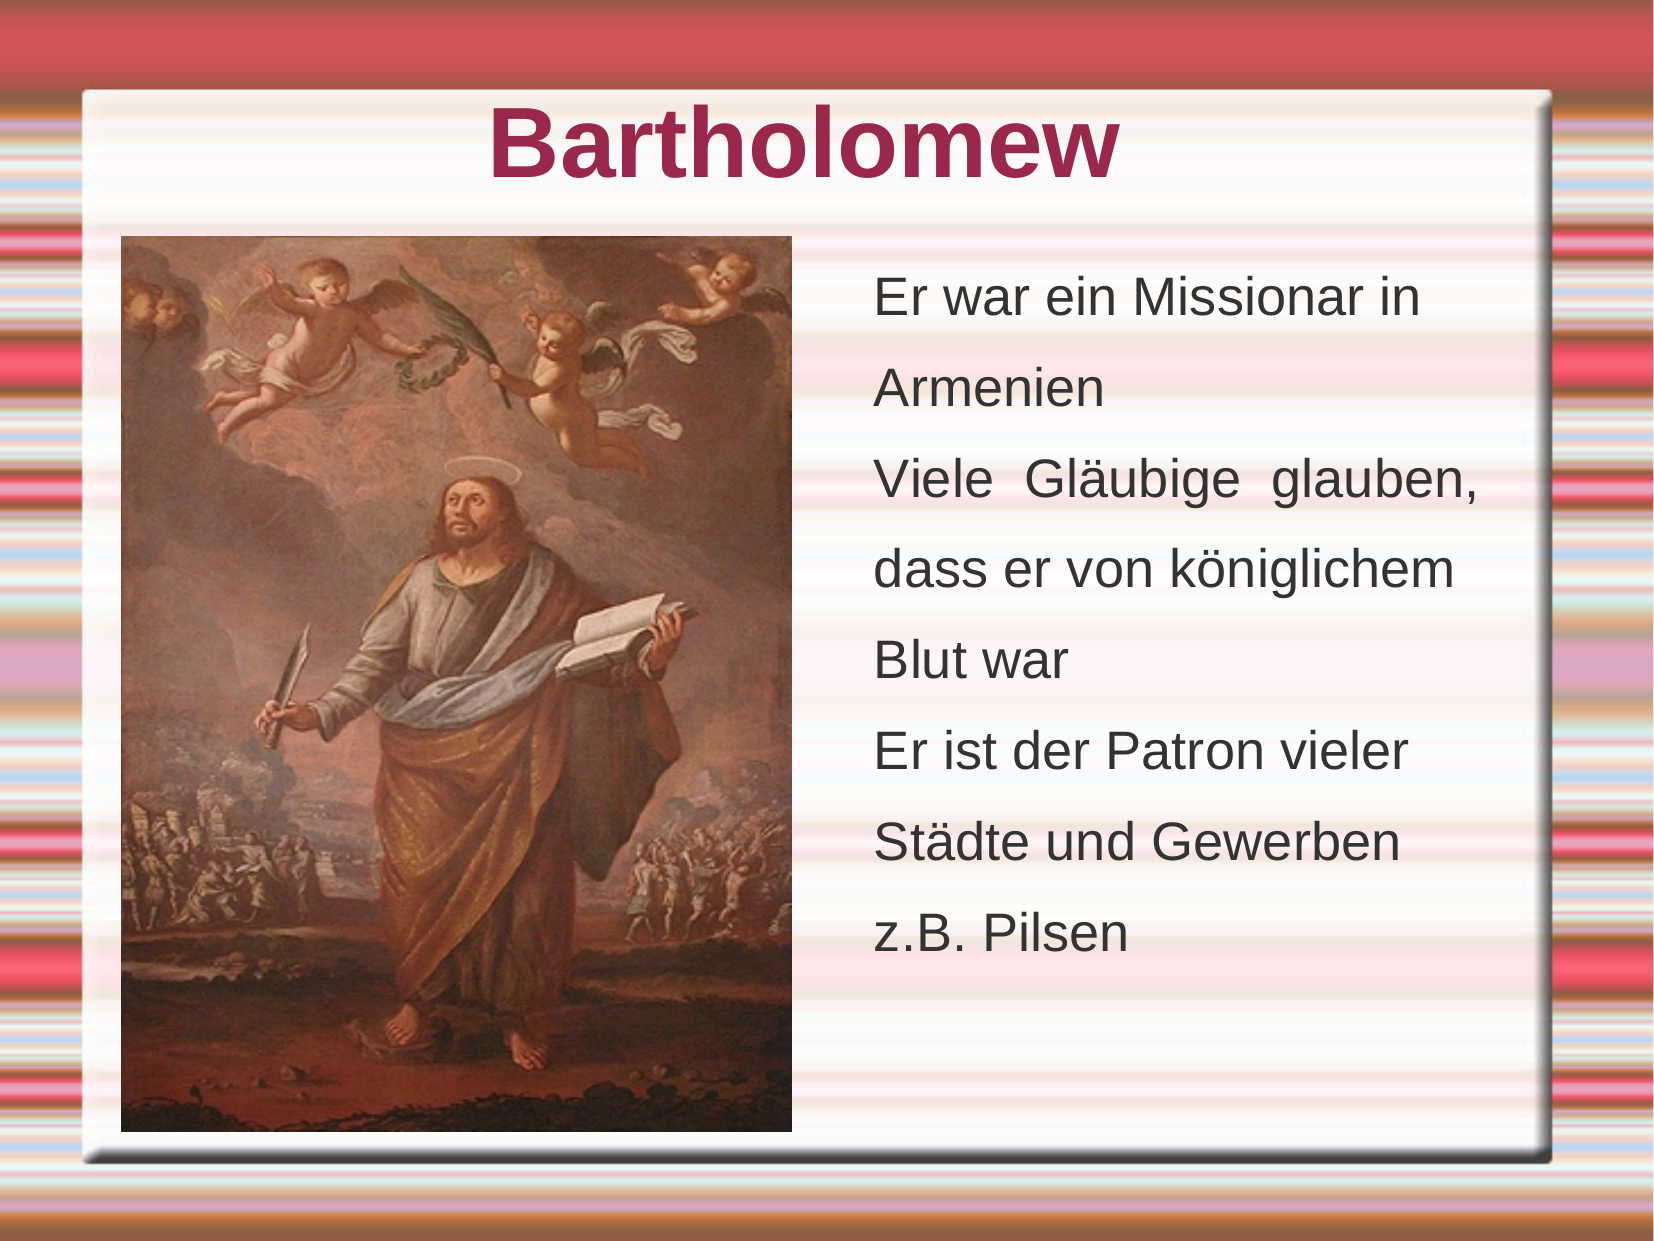

# Bartholomew
Er war ein Missionar in Armenien
Viele Gläubige glauben, dass er von königlichem Blut war
Er ist der Patron vieler Städte und Gewerben
z.B. Pilsen